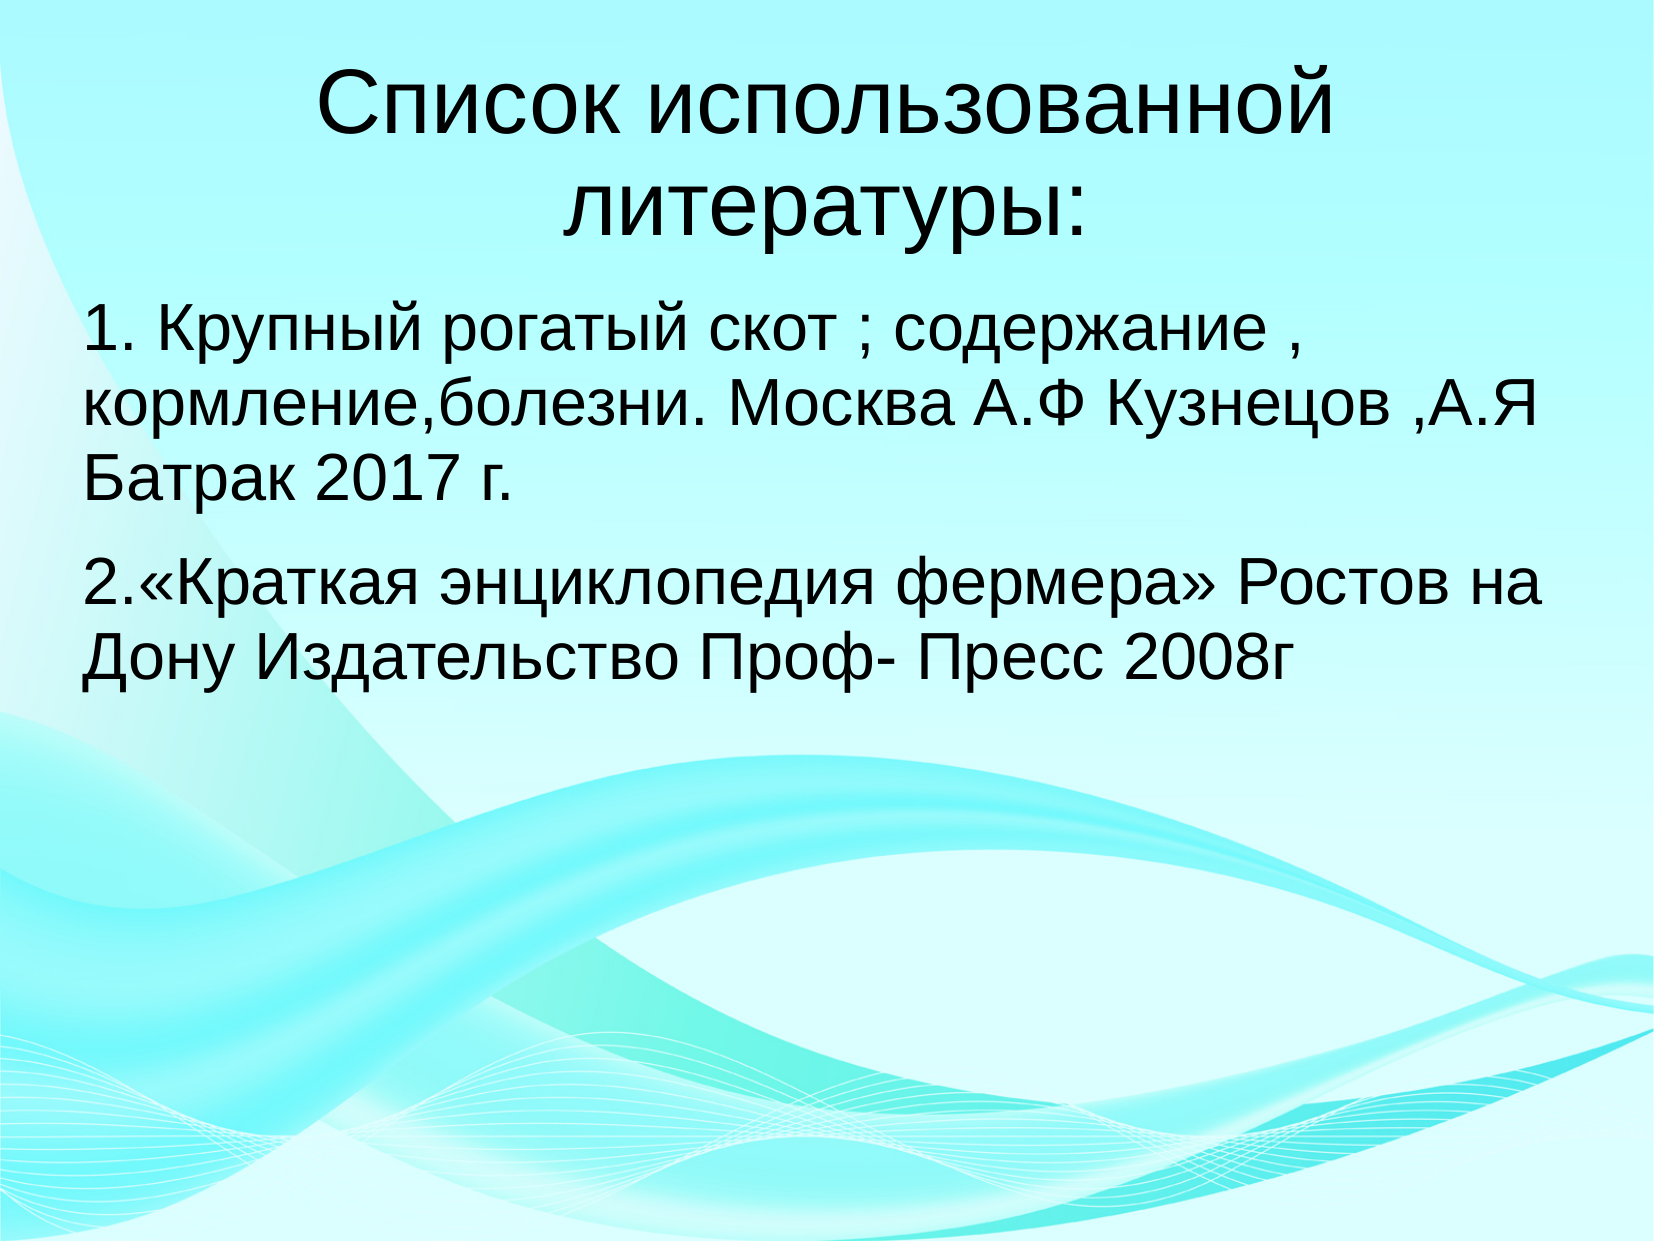

# Список использованной литературы:
1. Крупный рогатый скот ; содержание , кормление,болезни. Москва А.Ф Кузнецов ,А.Я Батрак 2017 г.
2.«Краткая энциклопедия фермера» Ростов на Дону Издательство Проф- Пресс 2008г